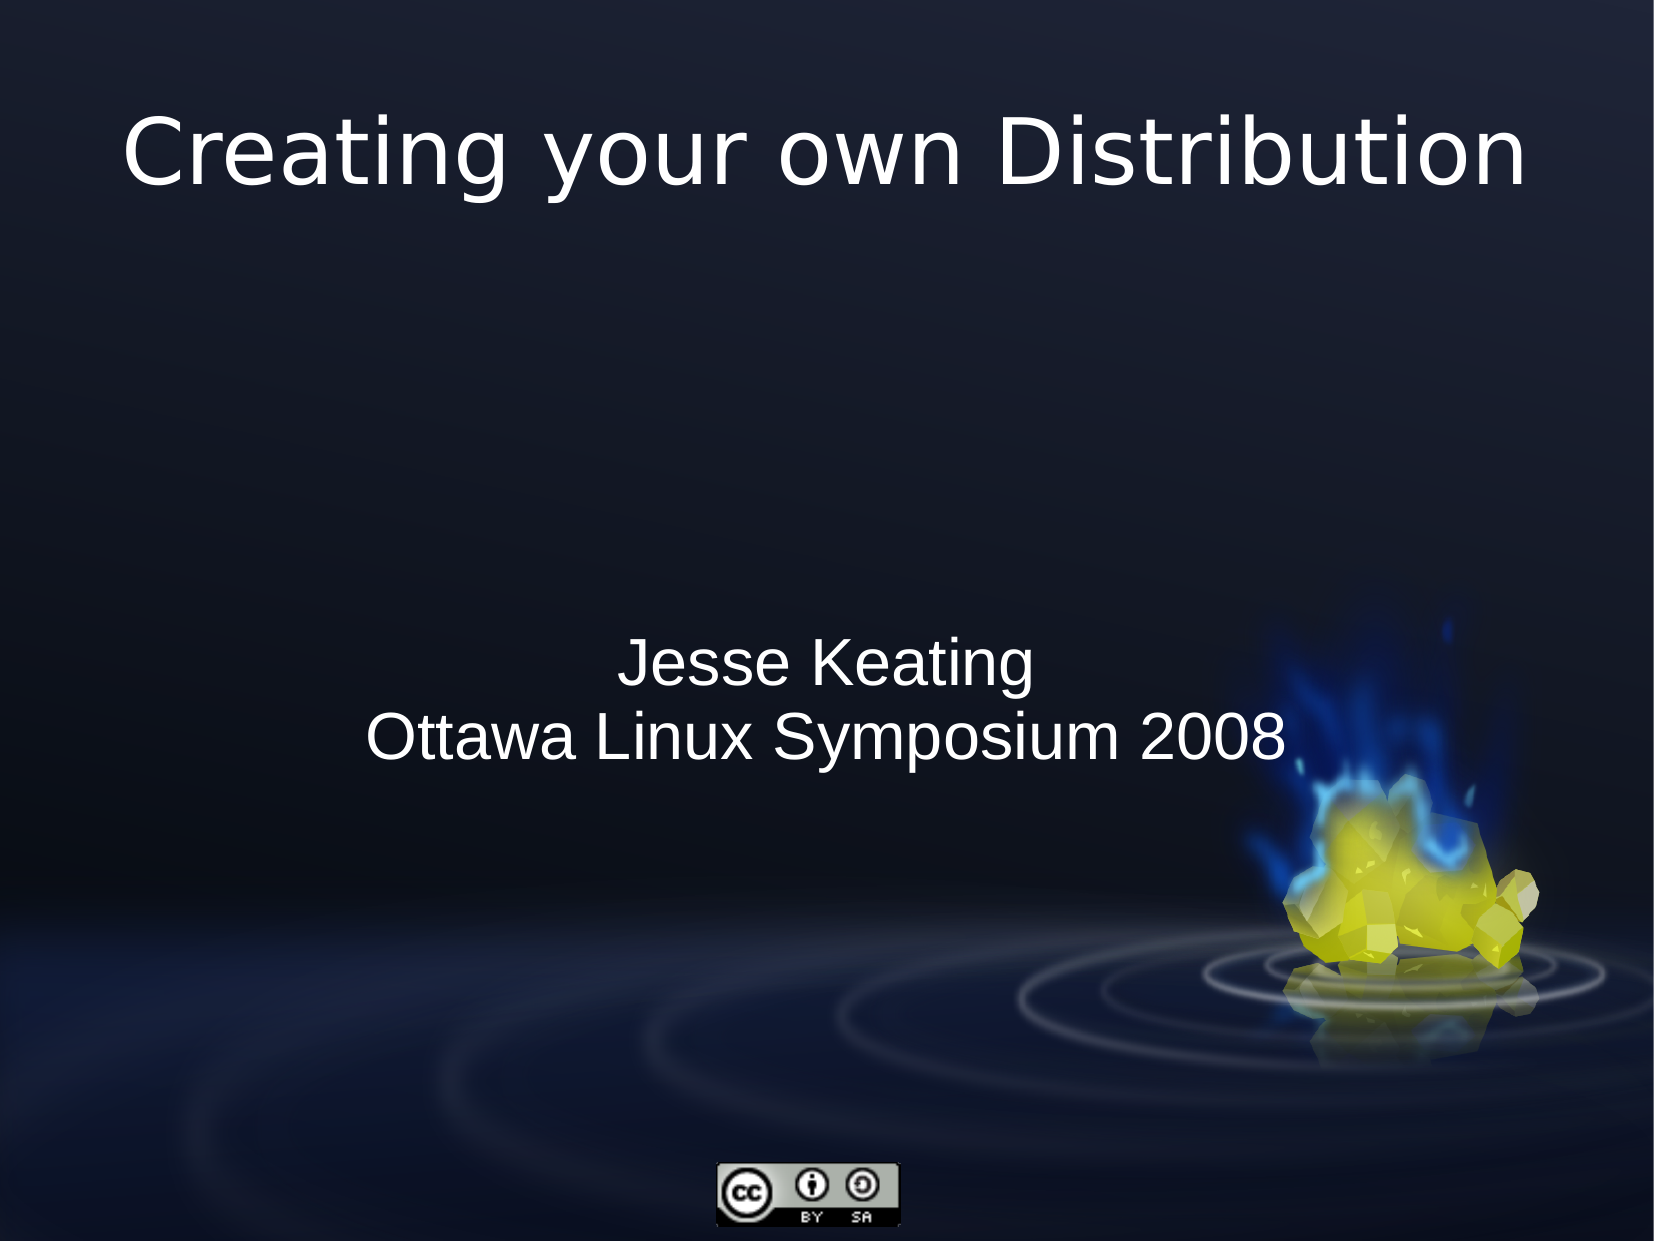

# Creating your own Distribution
Jesse Keating
Ottawa Linux Symposium 2008